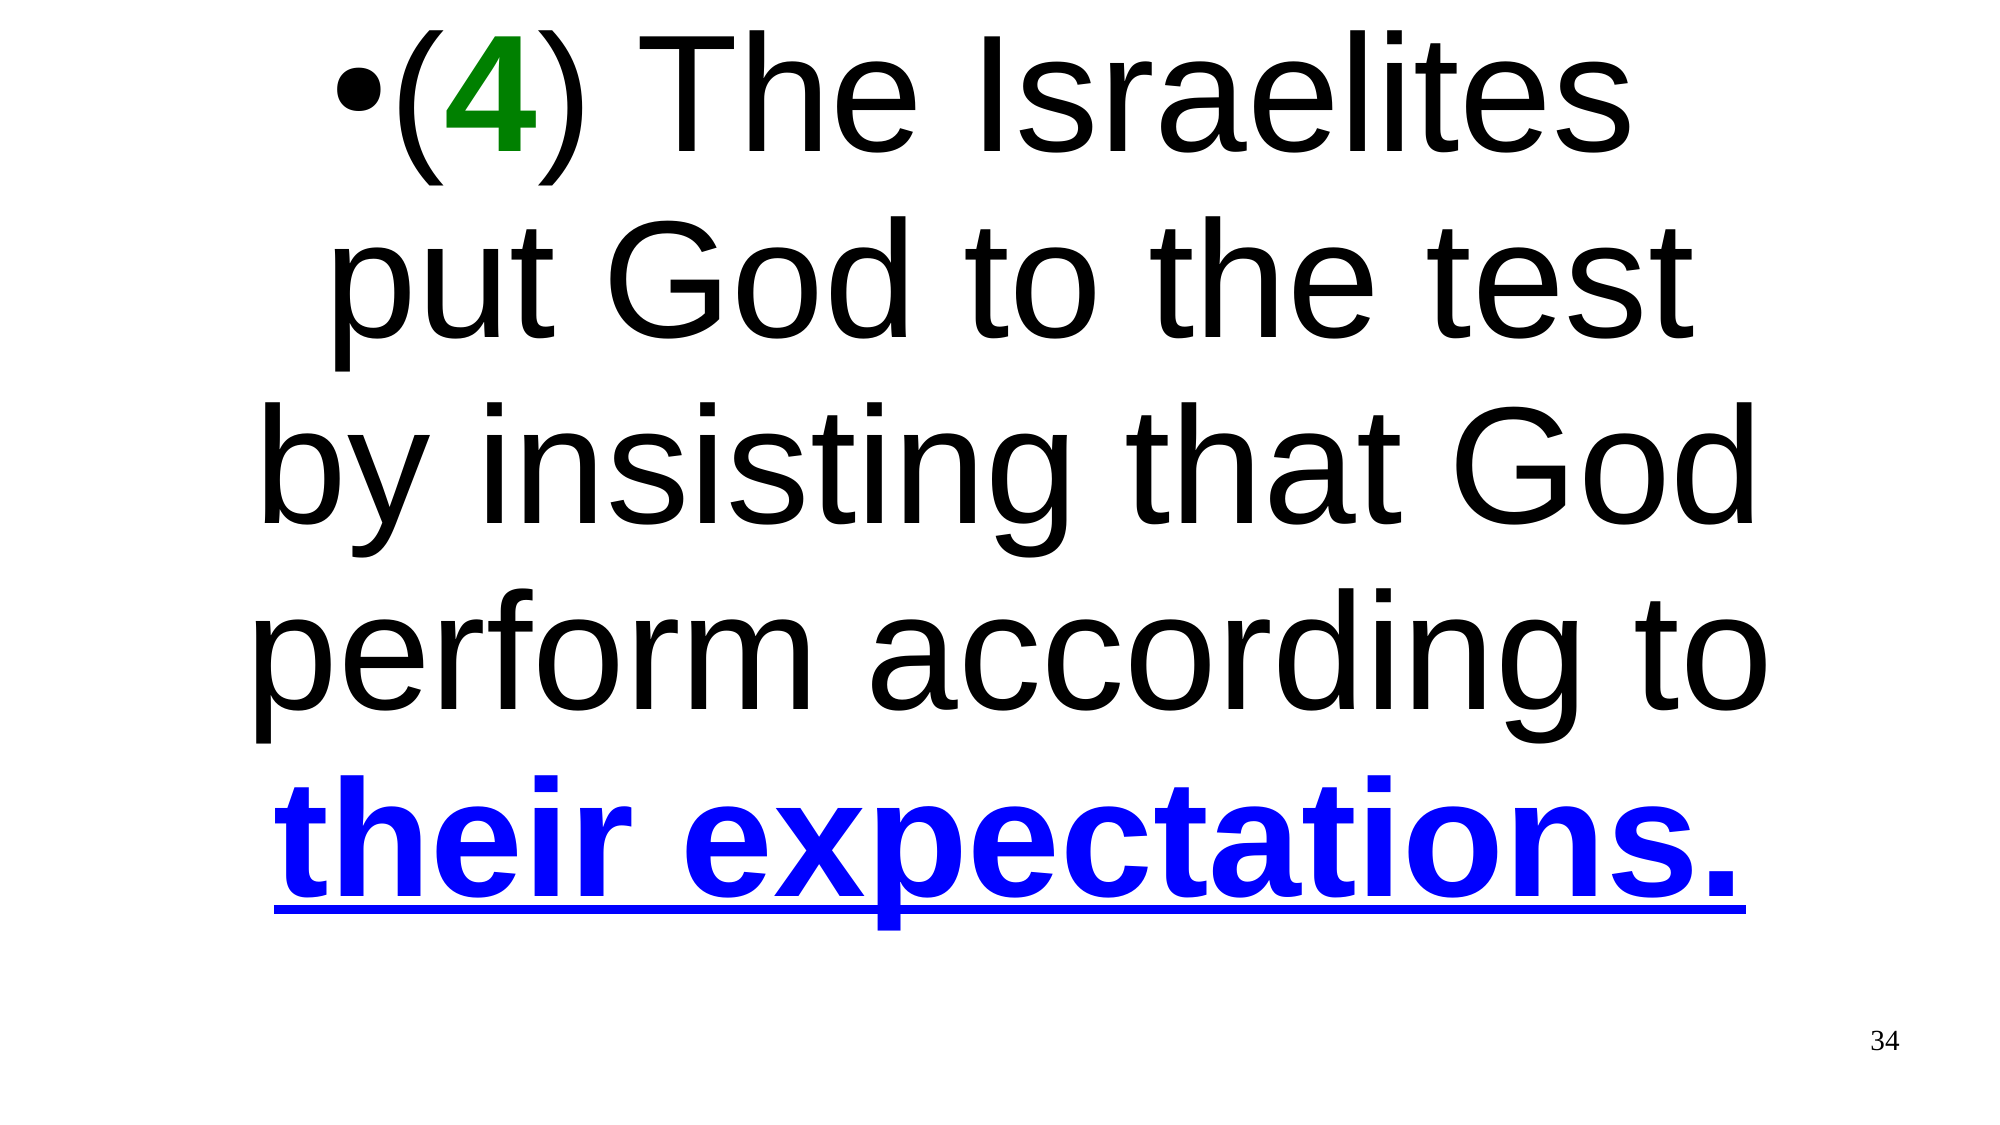

# (4) The Israelites put God to the test by insisting that God perform according to their expectations.
34